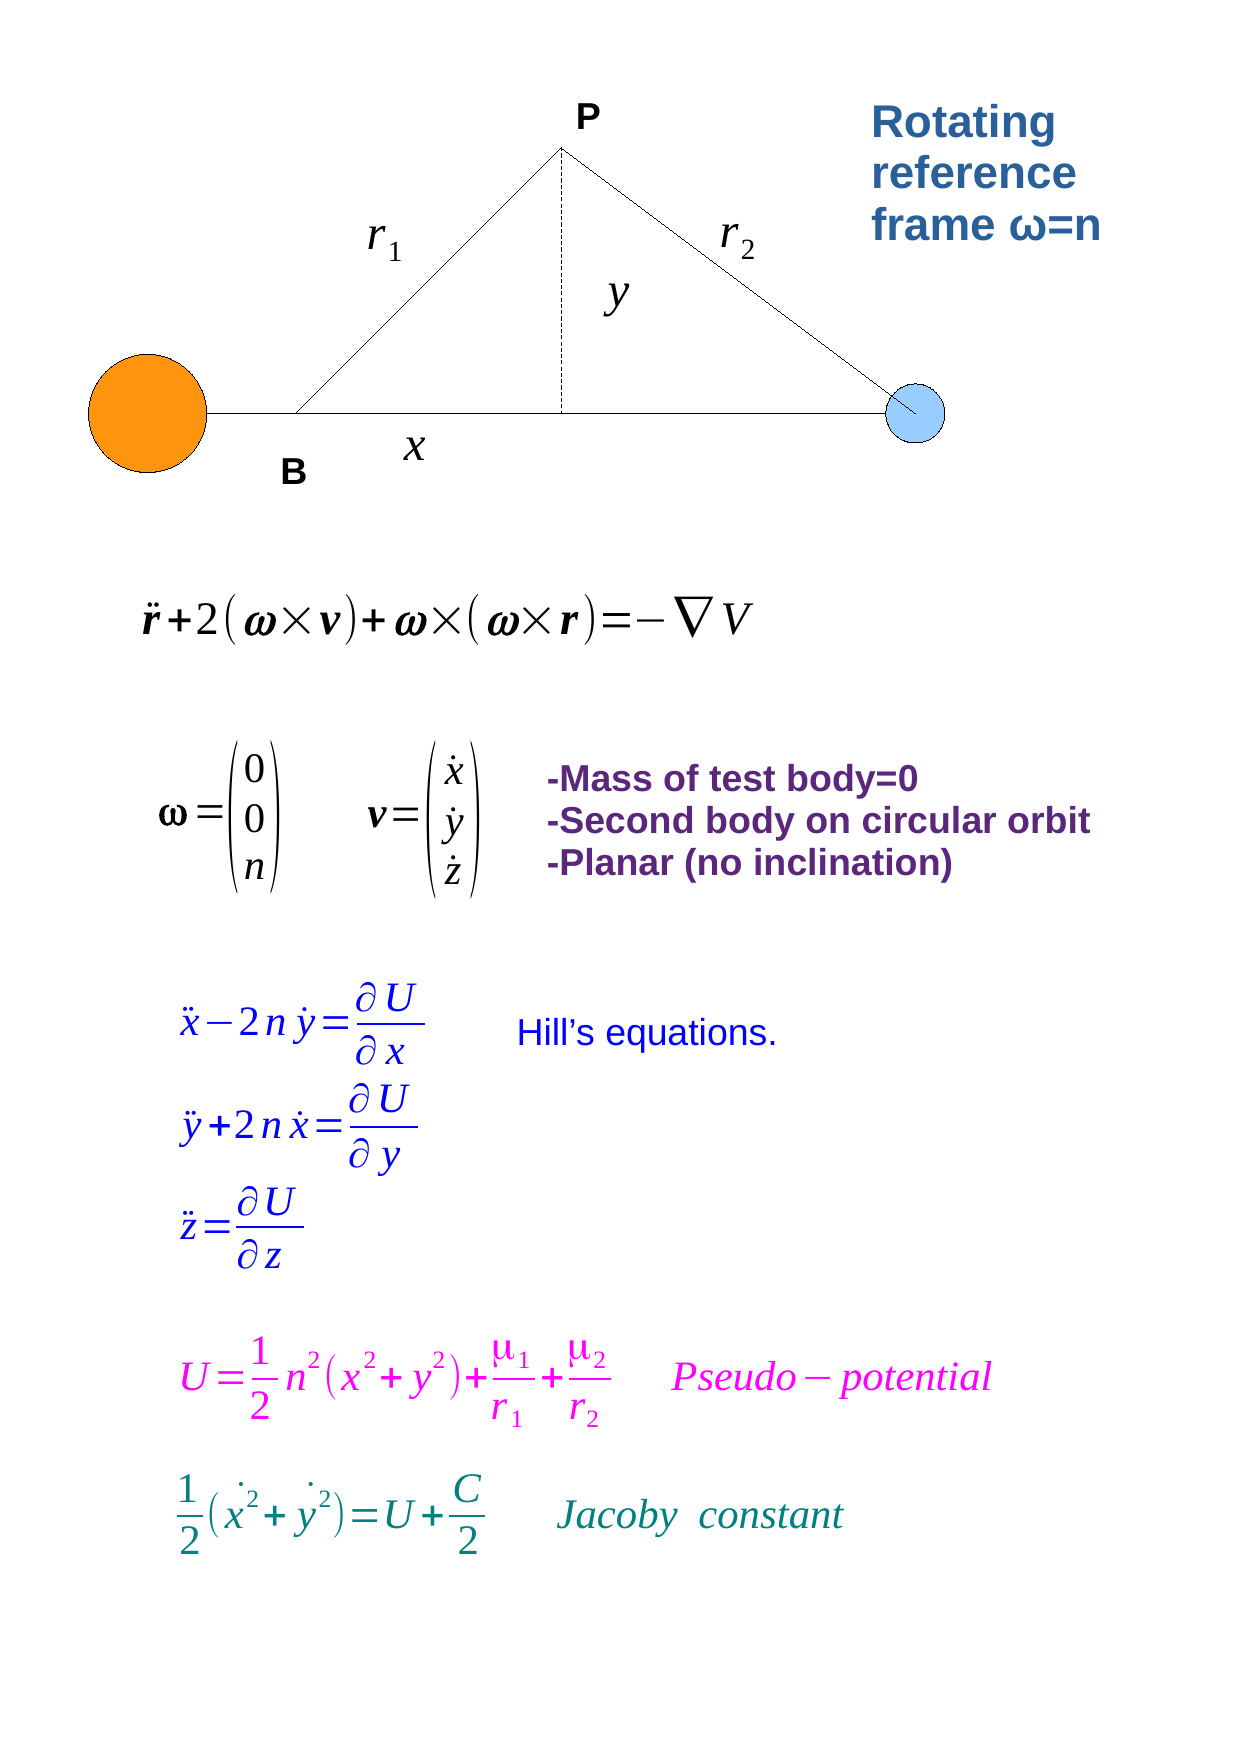

P
Rotating reference frame ω=n
B
-Mass of test body=0
-Second body on circular orbit
-Planar (no inclination)
Hill’s equations.